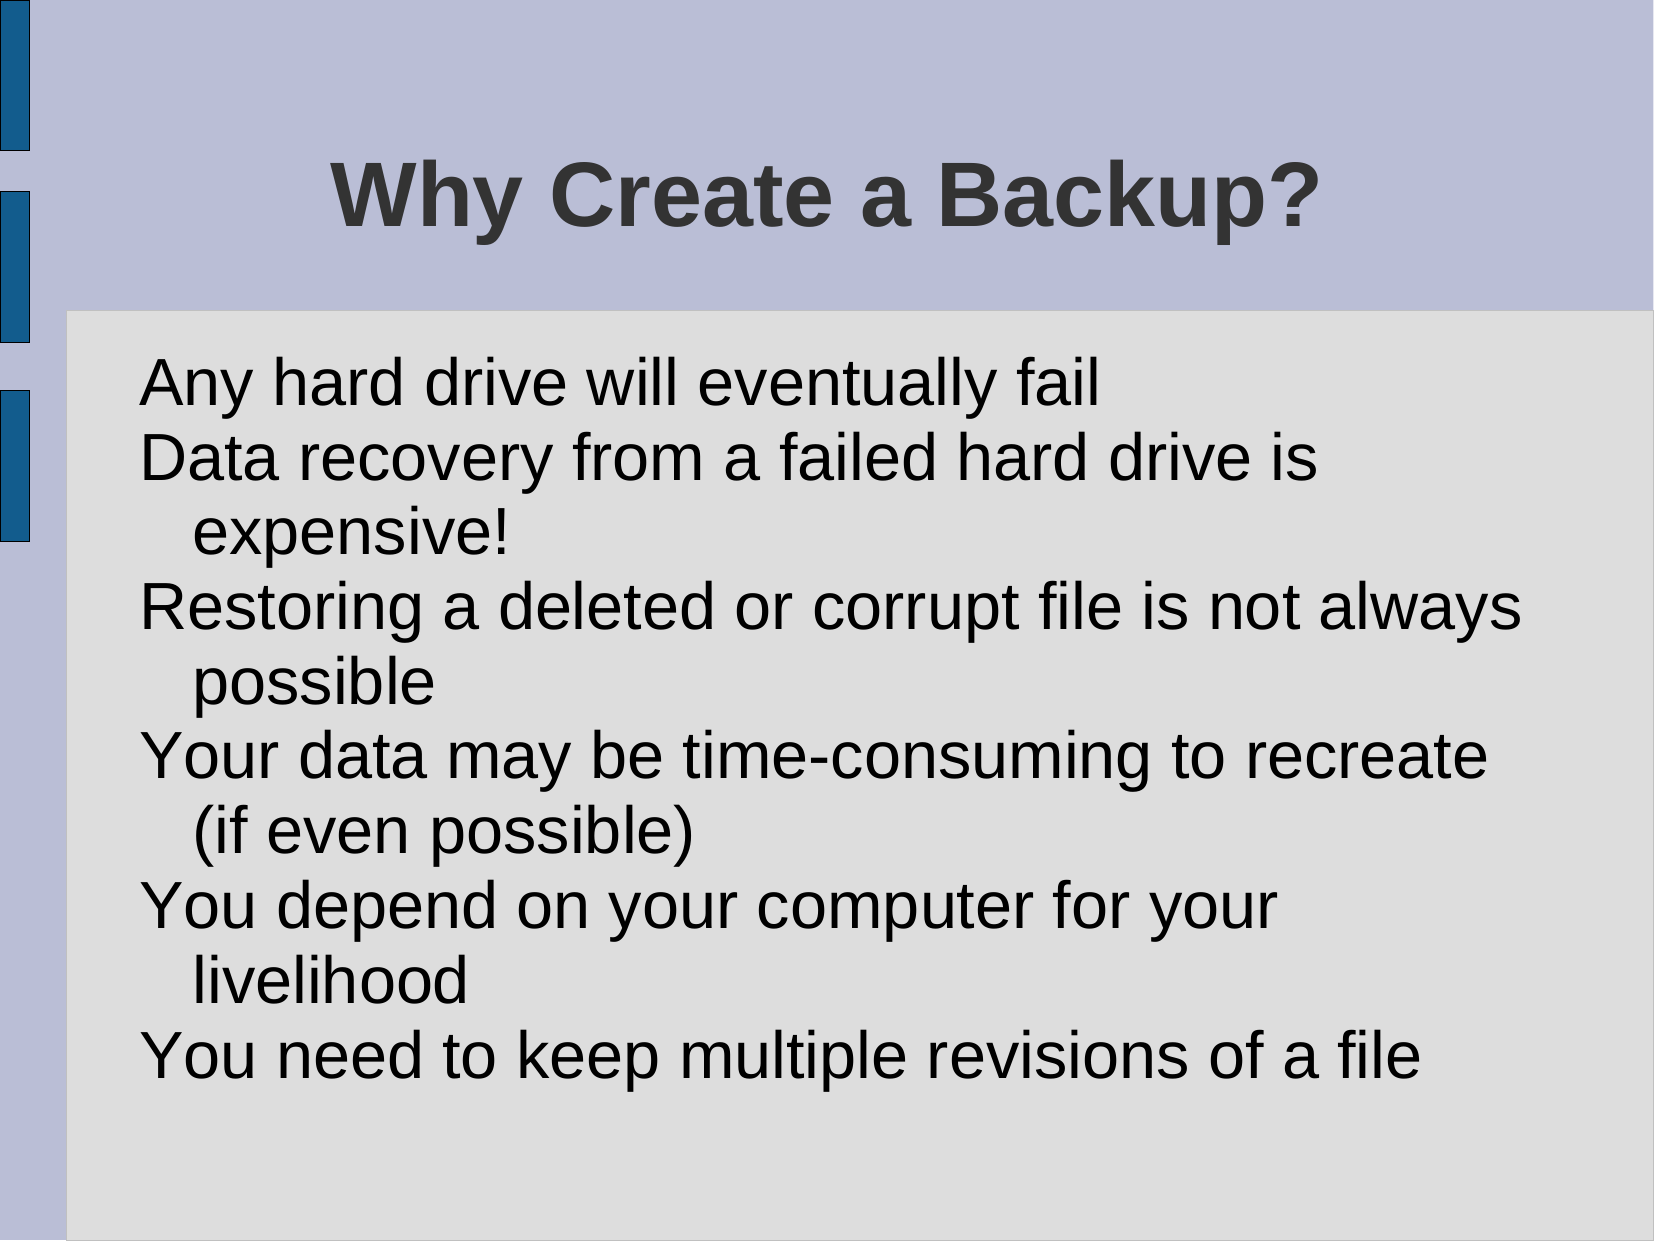

# Why Create a Backup?
Any hard drive will eventually fail
Data recovery from a failed hard drive is expensive!
Restoring a deleted or corrupt file is not always possible
Your data may be time-consuming to recreate (if even possible)
You depend on your computer for your livelihood
You need to keep multiple revisions of a file